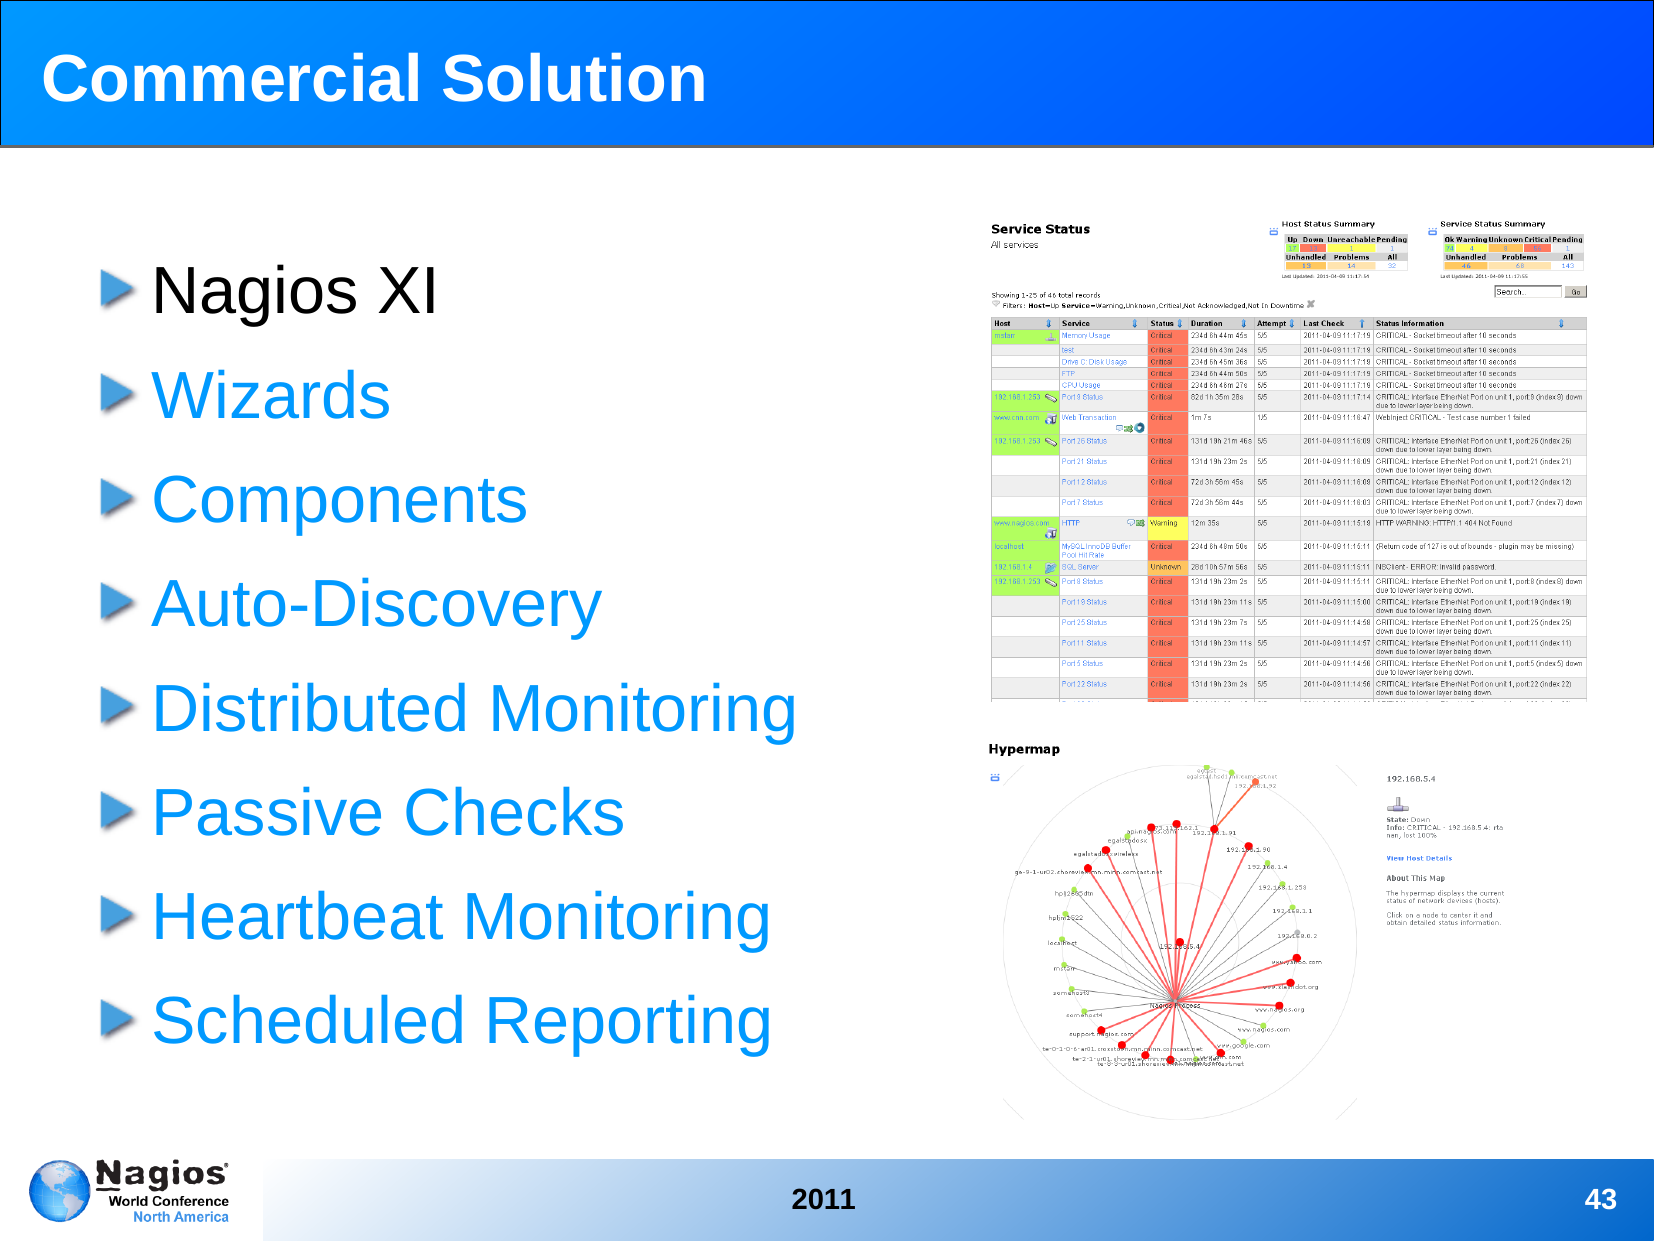

# Commercial Solution
Nagios XI
Wizards
Components
Auto-Discovery
Distributed Monitoring
Passive Checks
Heartbeat Monitoring
Scheduled Reporting
2011
43